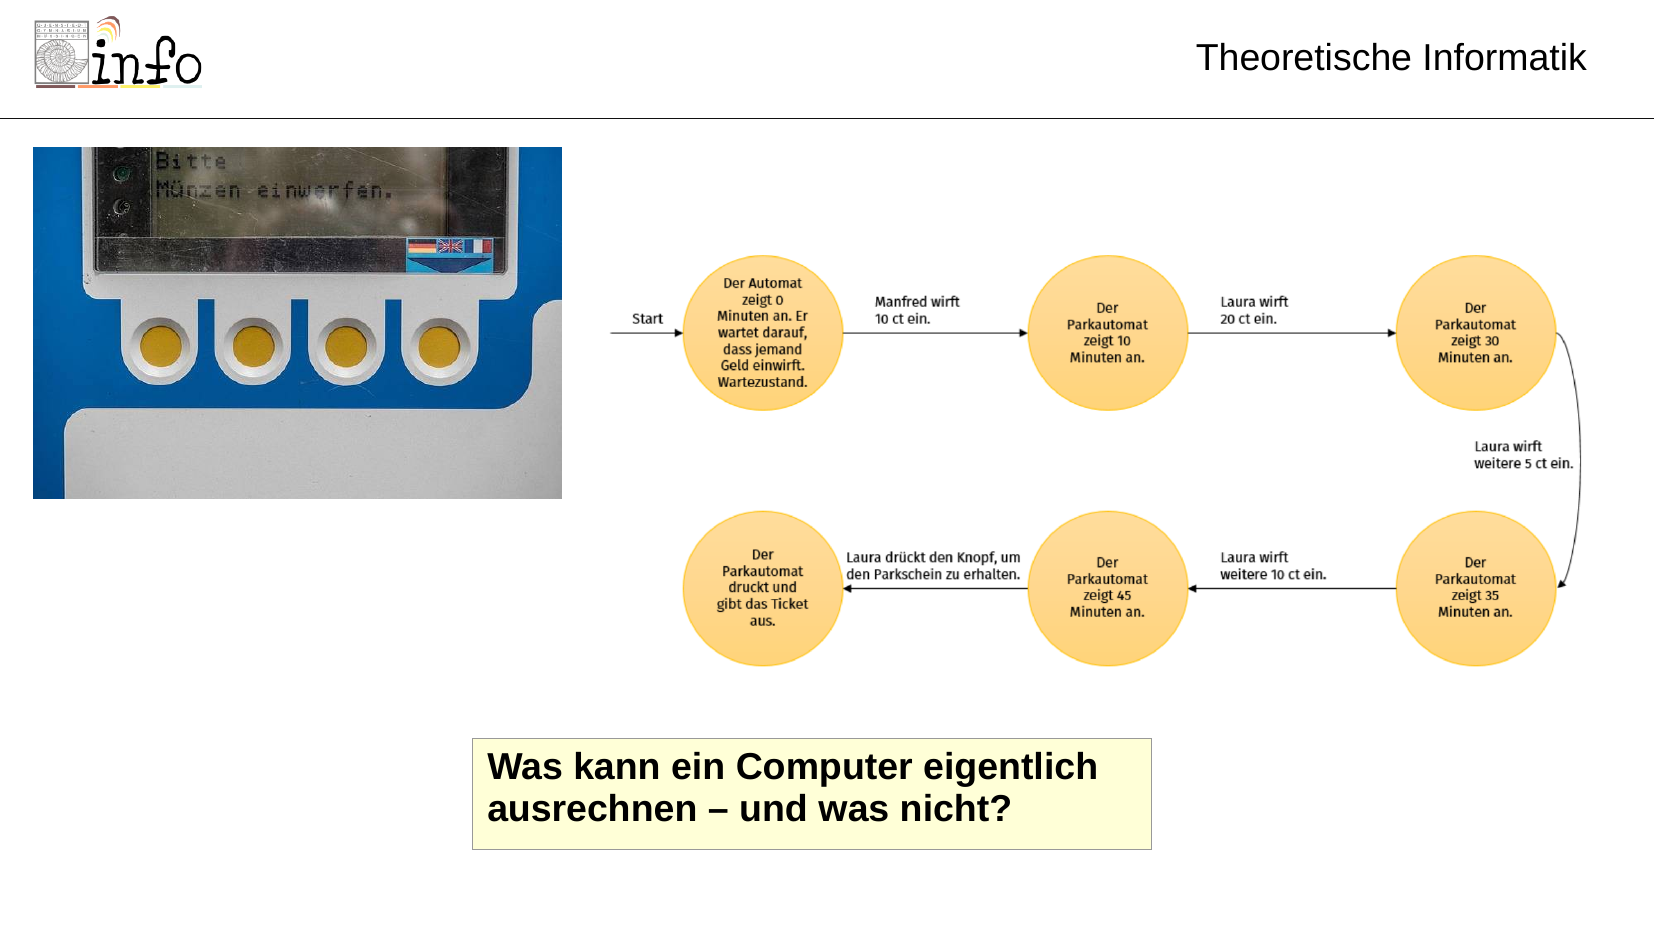

Theoretische Informatik
Was kann ein Computer eigentlich ausrechnen – und was nicht?